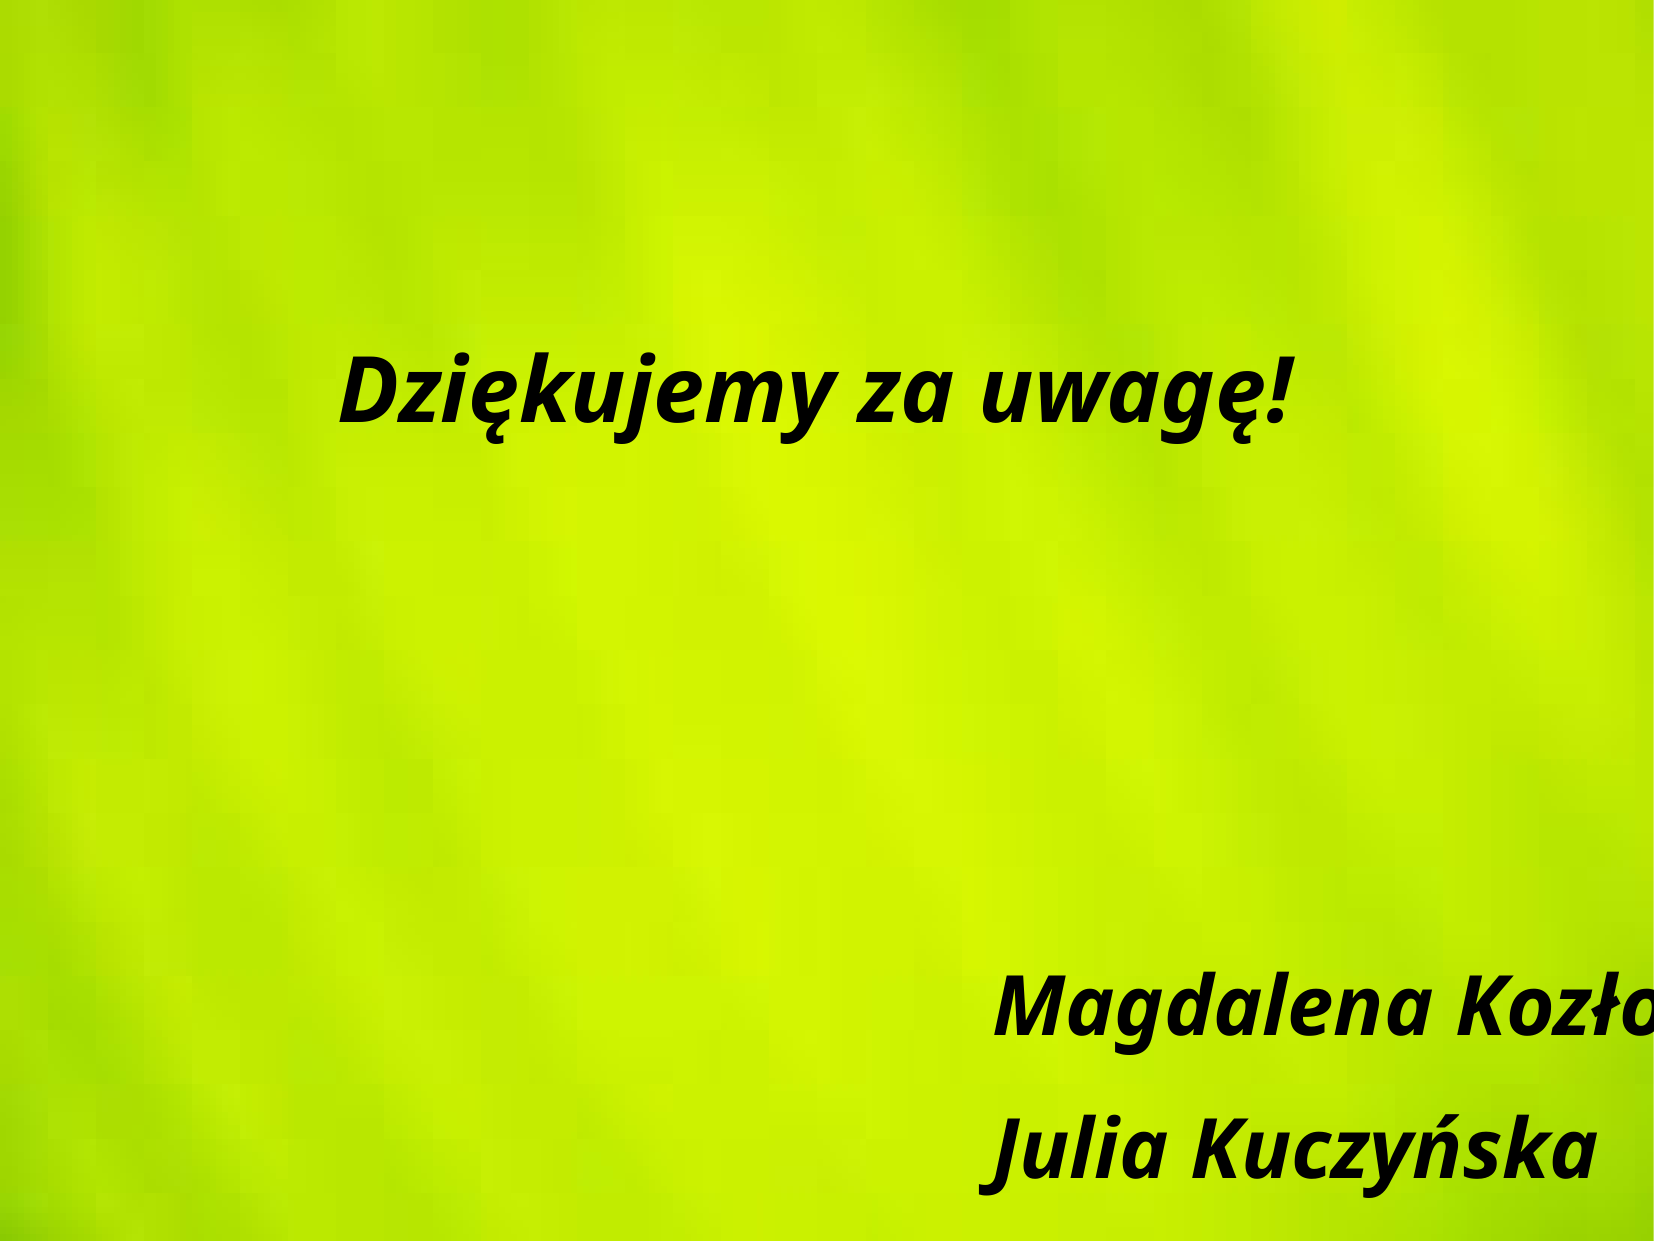

# Dziękujemy za uwagę!
Magdalena Kozłowska
Julia Kuczyńska